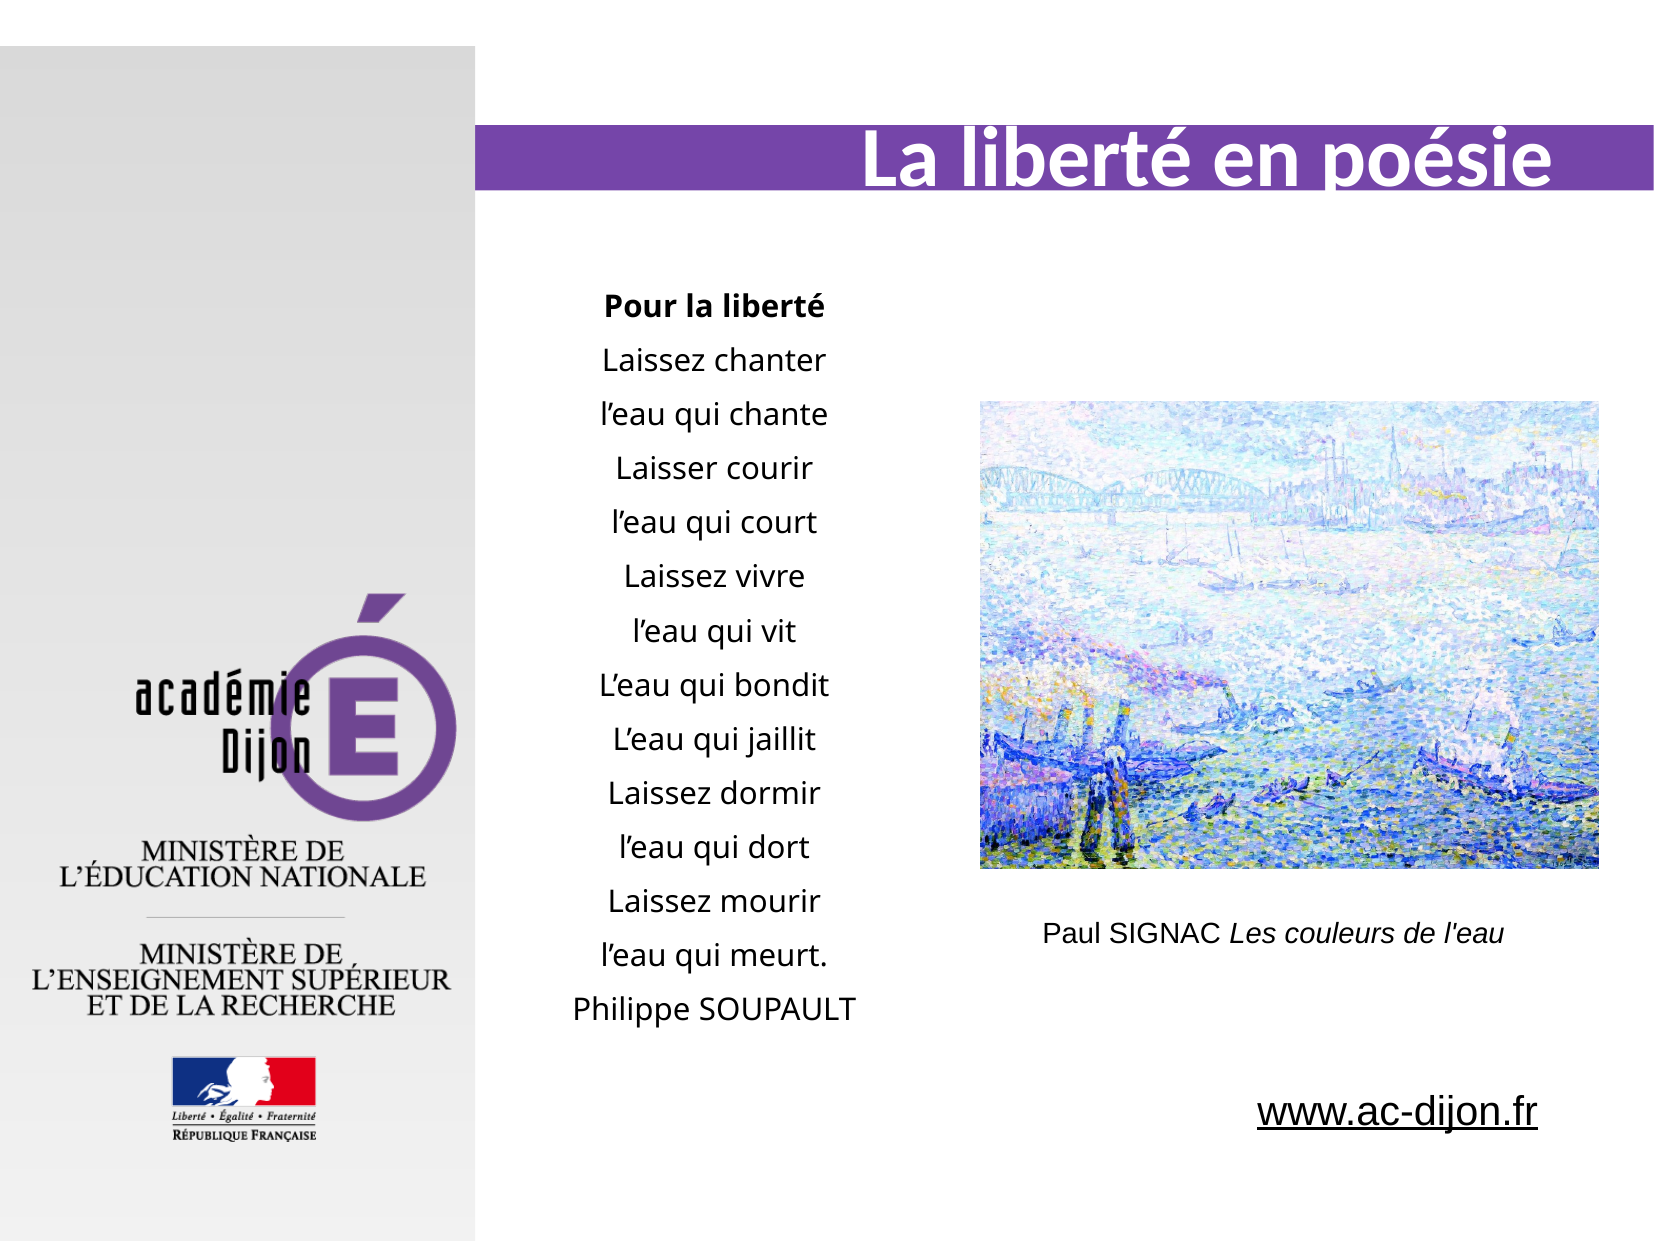

# La liberté en poésie
Pour la liberté
Laissez chanter
l’eau qui chante
Laisser courir
l’eau qui court
Laissez vivre
l’eau qui vit
L’eau qui bondit
L’eau qui jaillit
Laissez dormir
l’eau qui dort
Laissez mourir
l’eau qui meurt.
Philippe SOUPAULT
Paul SIGNAC Les couleurs de l'eau